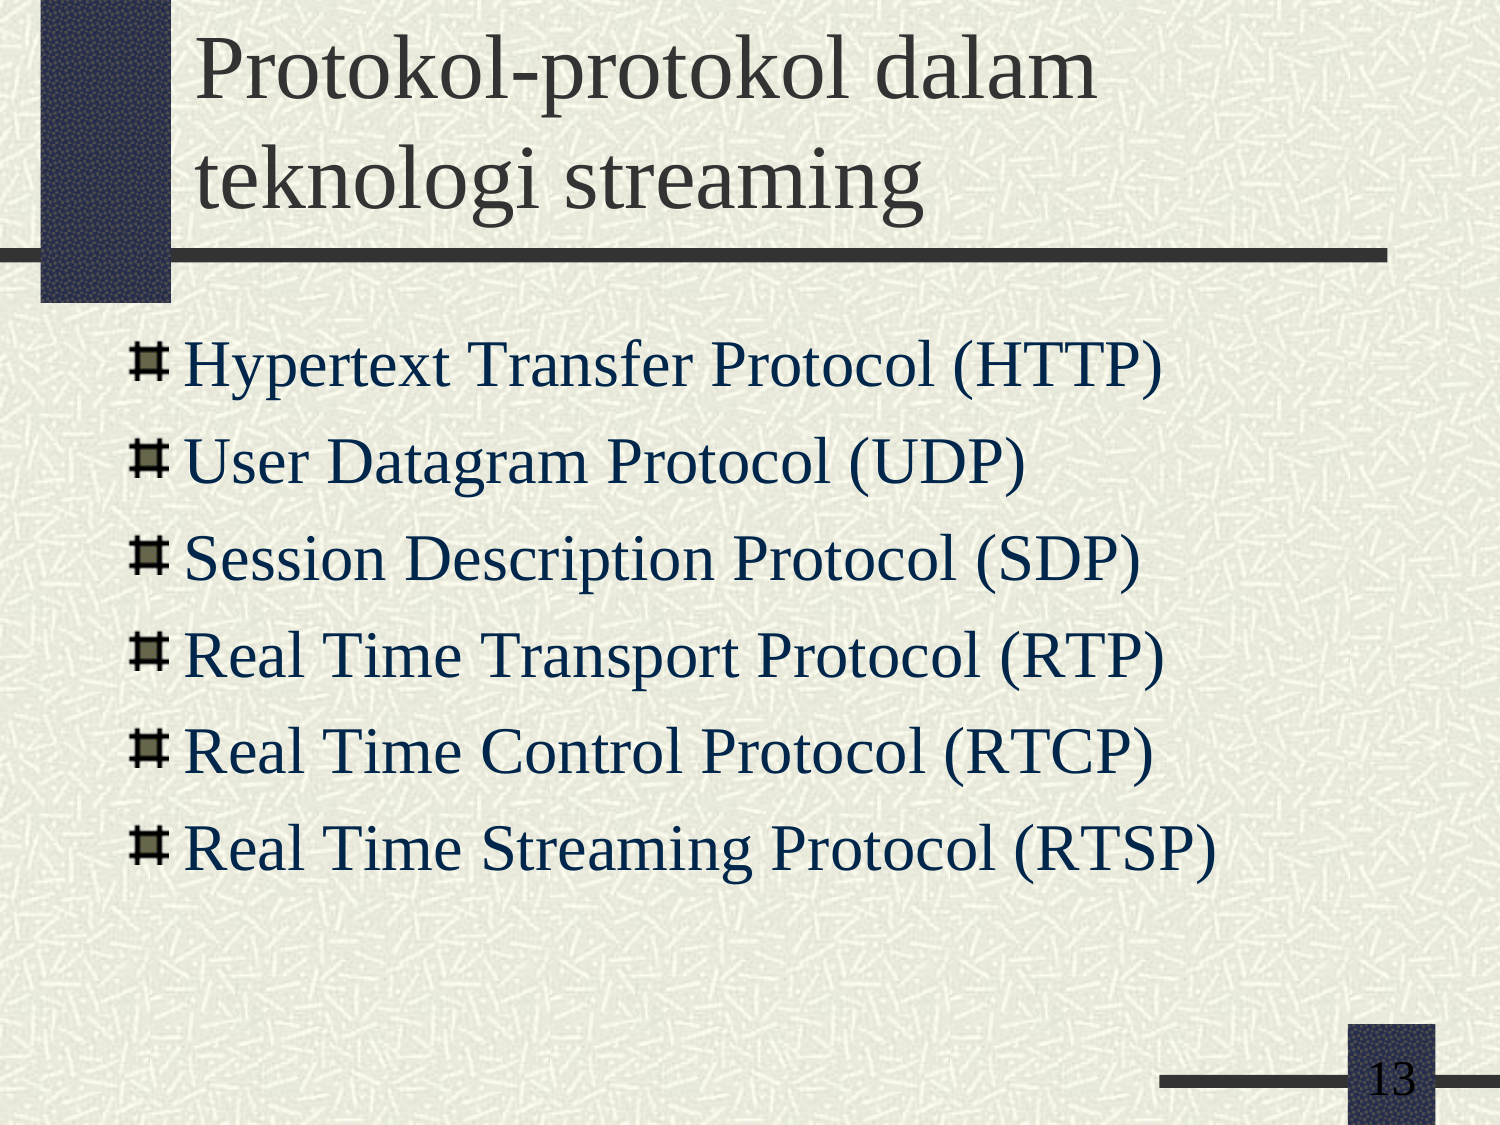

# Protokol-protokol dalam teknologi streaming
Hypertext Transfer Protocol (HTTP)
User Datagram Protocol (UDP)
Session Description Protocol (SDP)
Real Time Transport Protocol (RTP)
Real Time Control Protocol (RTCP)
Real Time Streaming Protocol (RTSP)
13